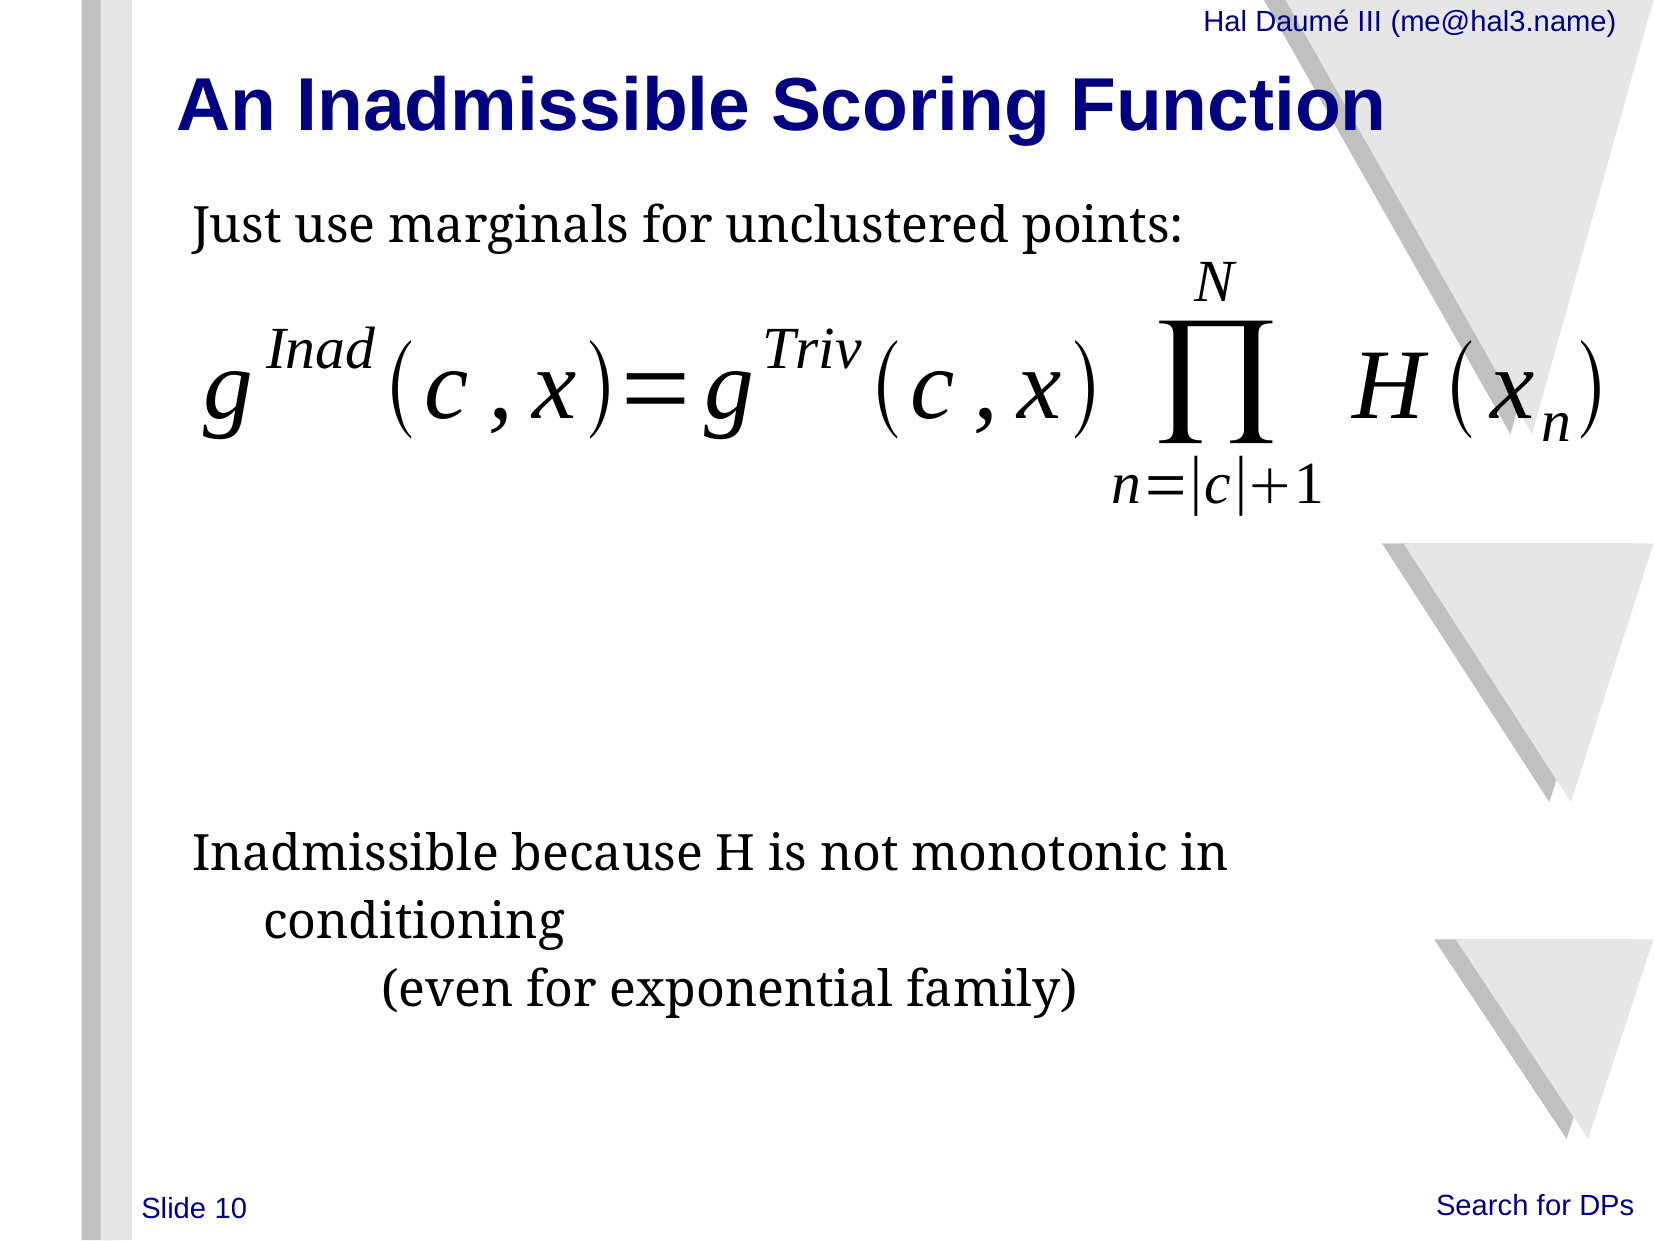

# An Inadmissible Scoring Function
Just use marginals for unclustered points:
Inadmissible because H is not monotonic in conditioning
	(even for exponential family)